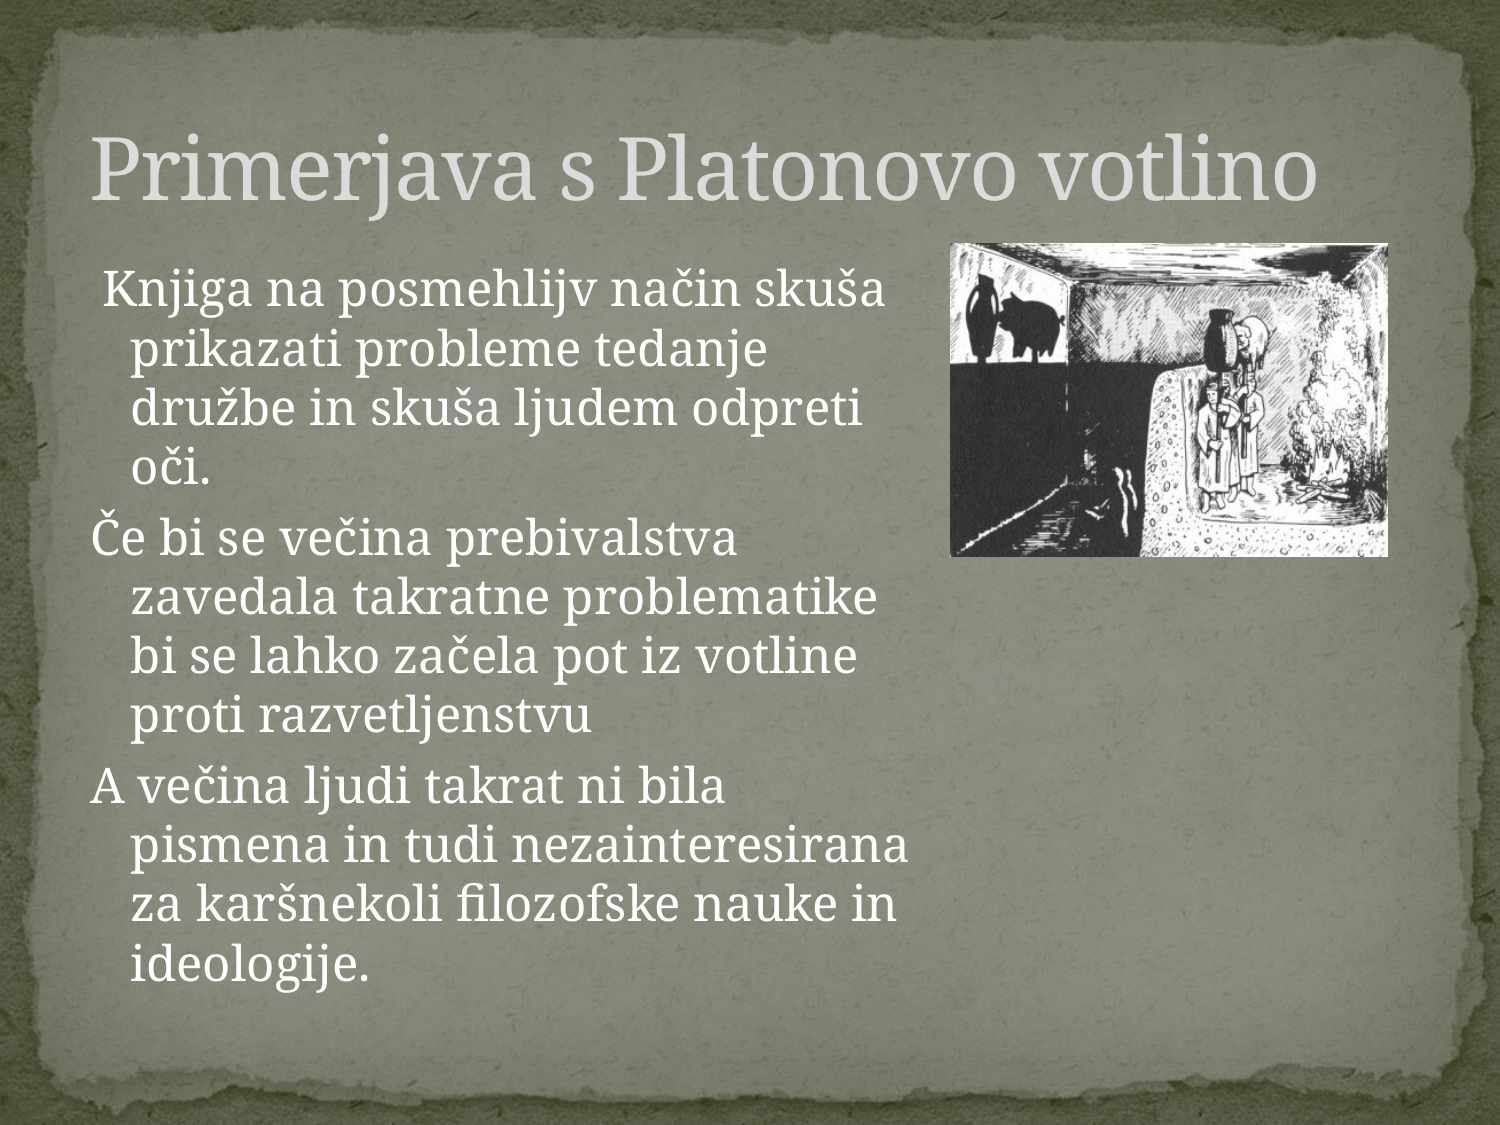

Primerjava s Platonovo votlino
# Knjiga na posmehlijv način skuša prikazati probleme tedanje družbe in skuša ljudem odpreti oči.
Če bi se večina prebivalstva zavedala takratne problematike bi se lahko začela pot iz votline proti razvetljenstvu
A večina ljudi takrat ni bila pismena in tudi nezainteresirana za karšnekoli filozofske nauke in ideologije.